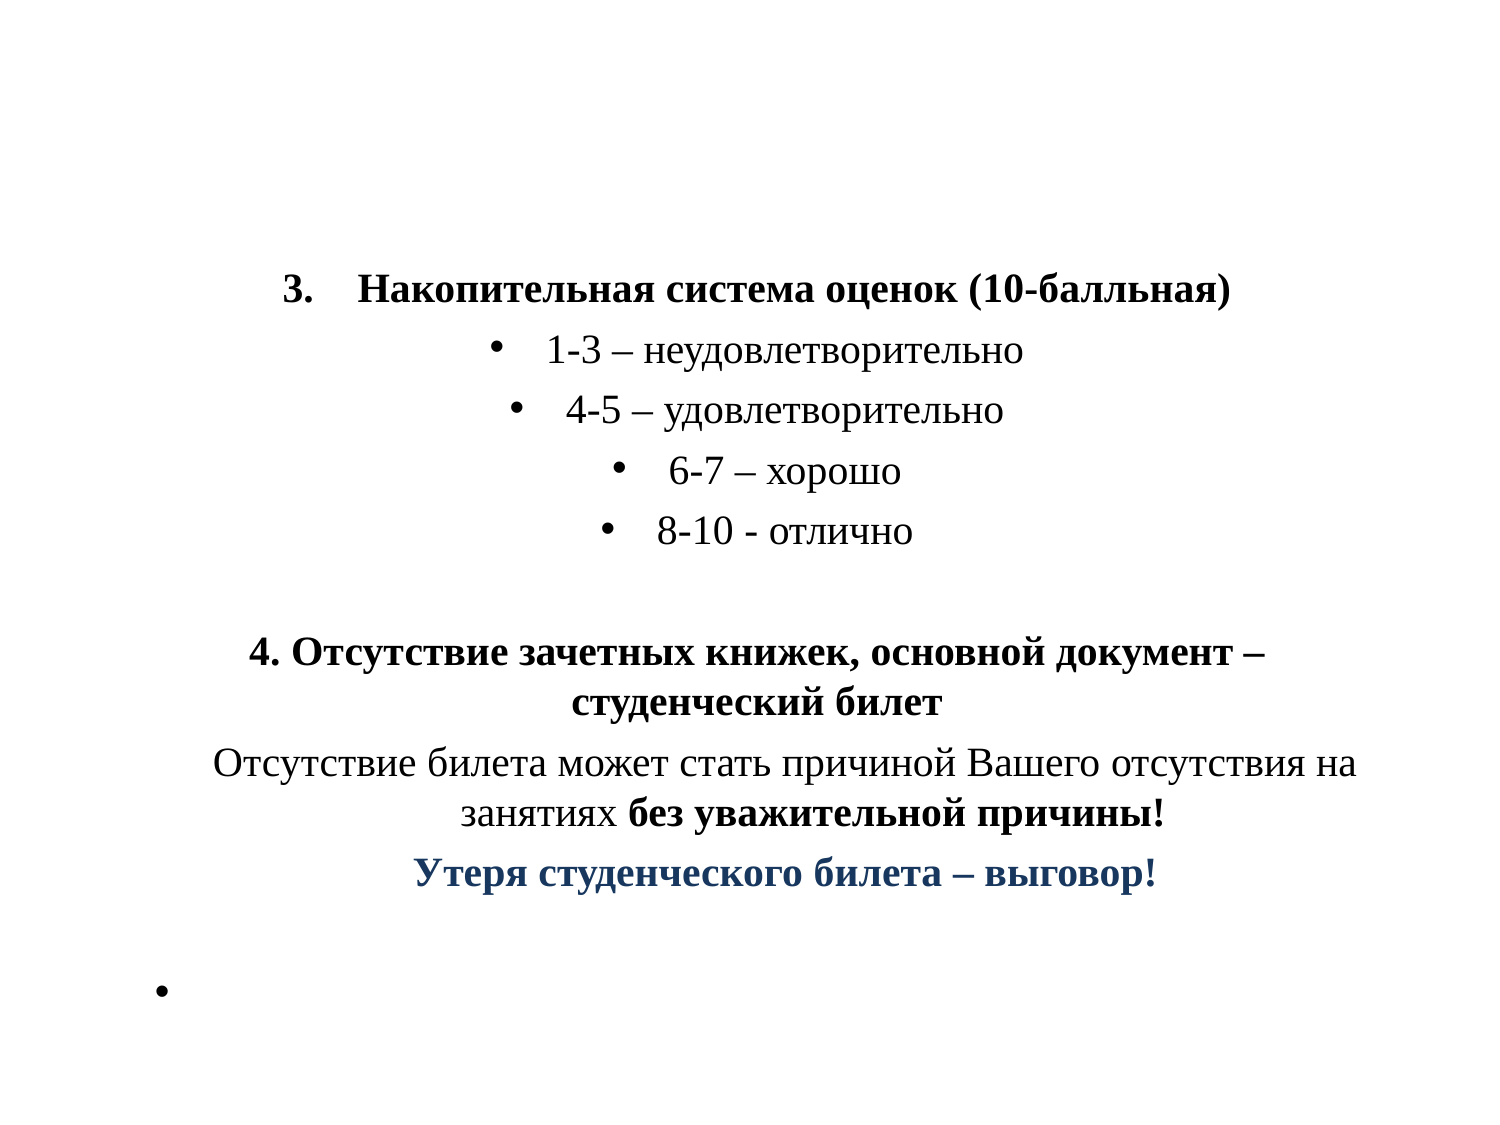

# Особенности обучения
Накопительная система оценок (10-балльная)
1-3 – неудовлетворительно
4-5 – удовлетворительно
6-7 – хорошо
8-10 - отлично
4. Отсутствие зачетных книжек, основной документ – студенческий билет
Отсутствие билета может стать причиной Вашего отсутствия на занятиях без уважительной причины!
Утеря студенческого билета – выговор!